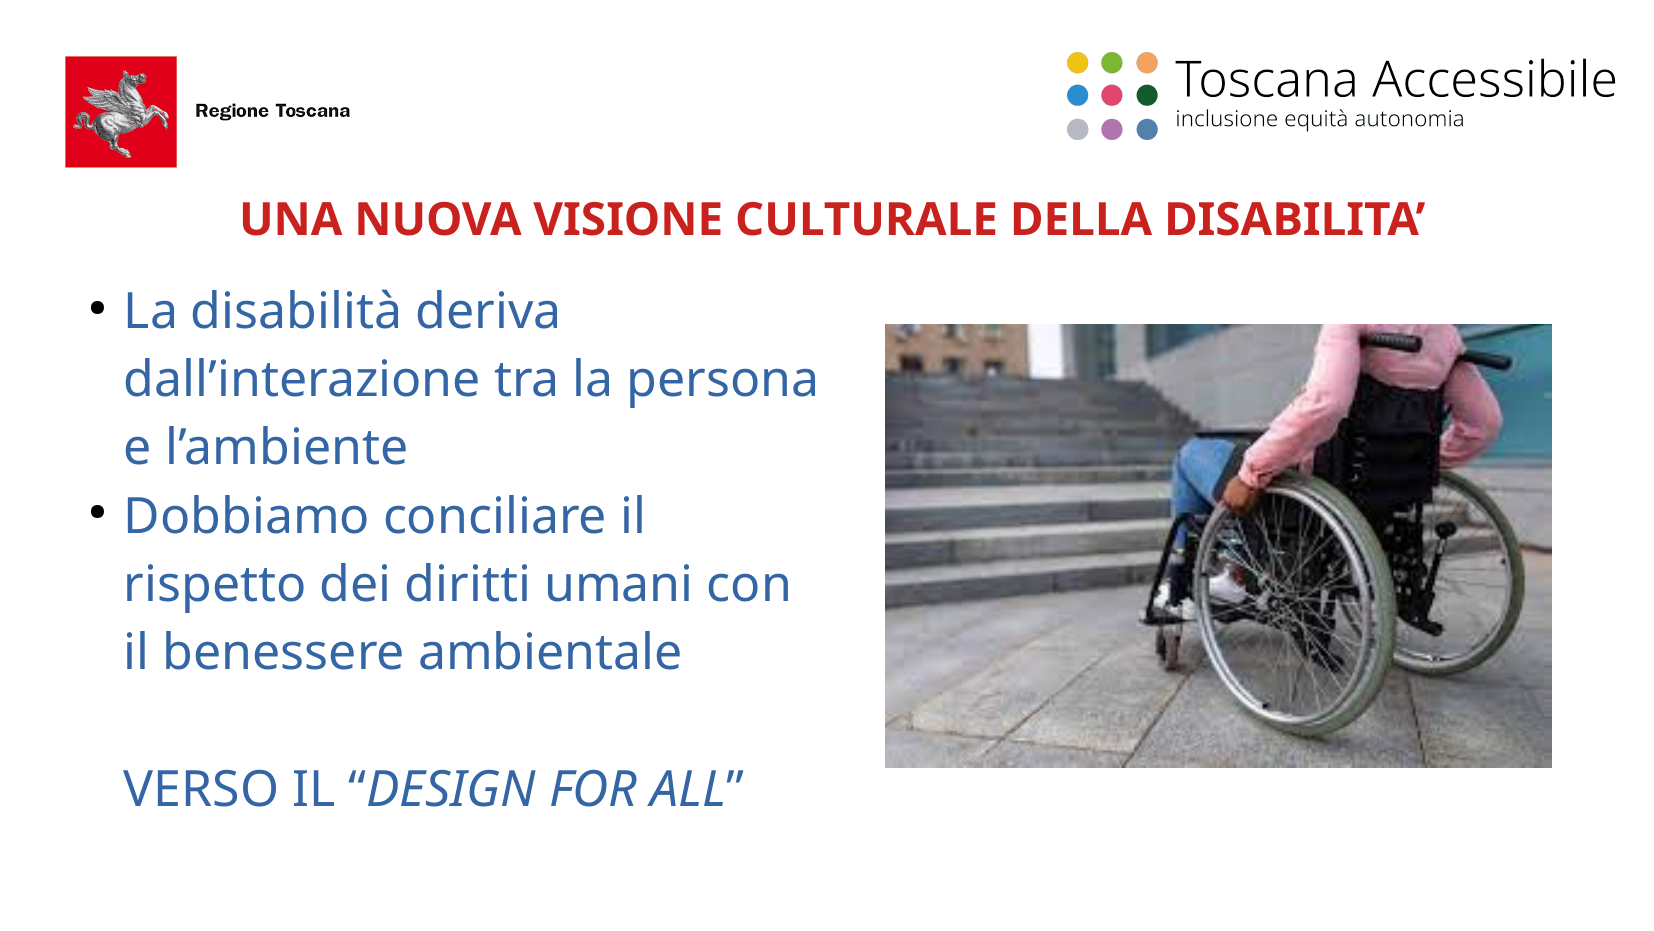

# UNA NUOVA VISIONE CULTURALE DELLA DISABILITA’
La disabilità deriva dall’interazione tra la persona e l’ambiente
Dobbiamo conciliare il rispetto dei diritti umani con il benessere ambientale
VERSO IL “DESIGN FOR ALL”